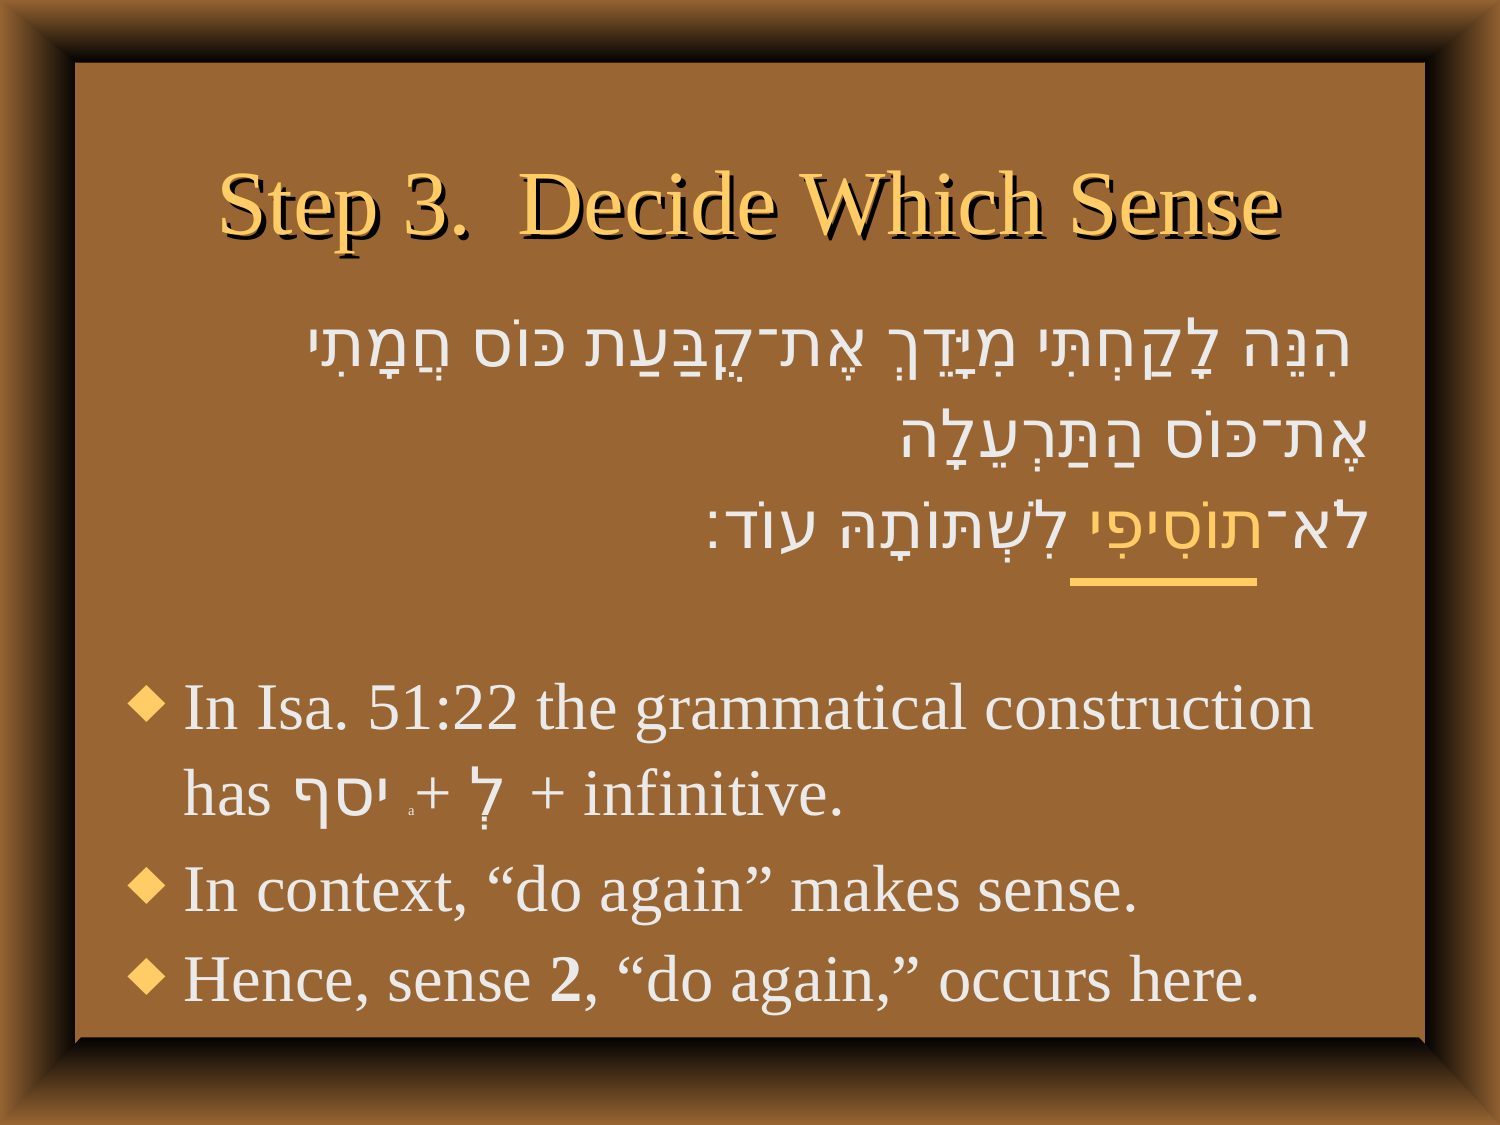

# Step 3. Decide Which Sense
הִנֵּה לָקַחְתִּי מִיָּדֵךְ אֶת־קֻבַּעַת כּוֹס חֲמָתִי
 אֶת־כּוֹס הַתַּרְעֵלָה
לֹא־תוֹסִיפִי לִשְׁתּוֹתָהּ עוֹד׃
In Isa. 51:22 the grammatical construction has יסף a+ לְ + infinitive.
In context, “do again” makes sense.
Hence, sense 2, “do again,” occurs here.